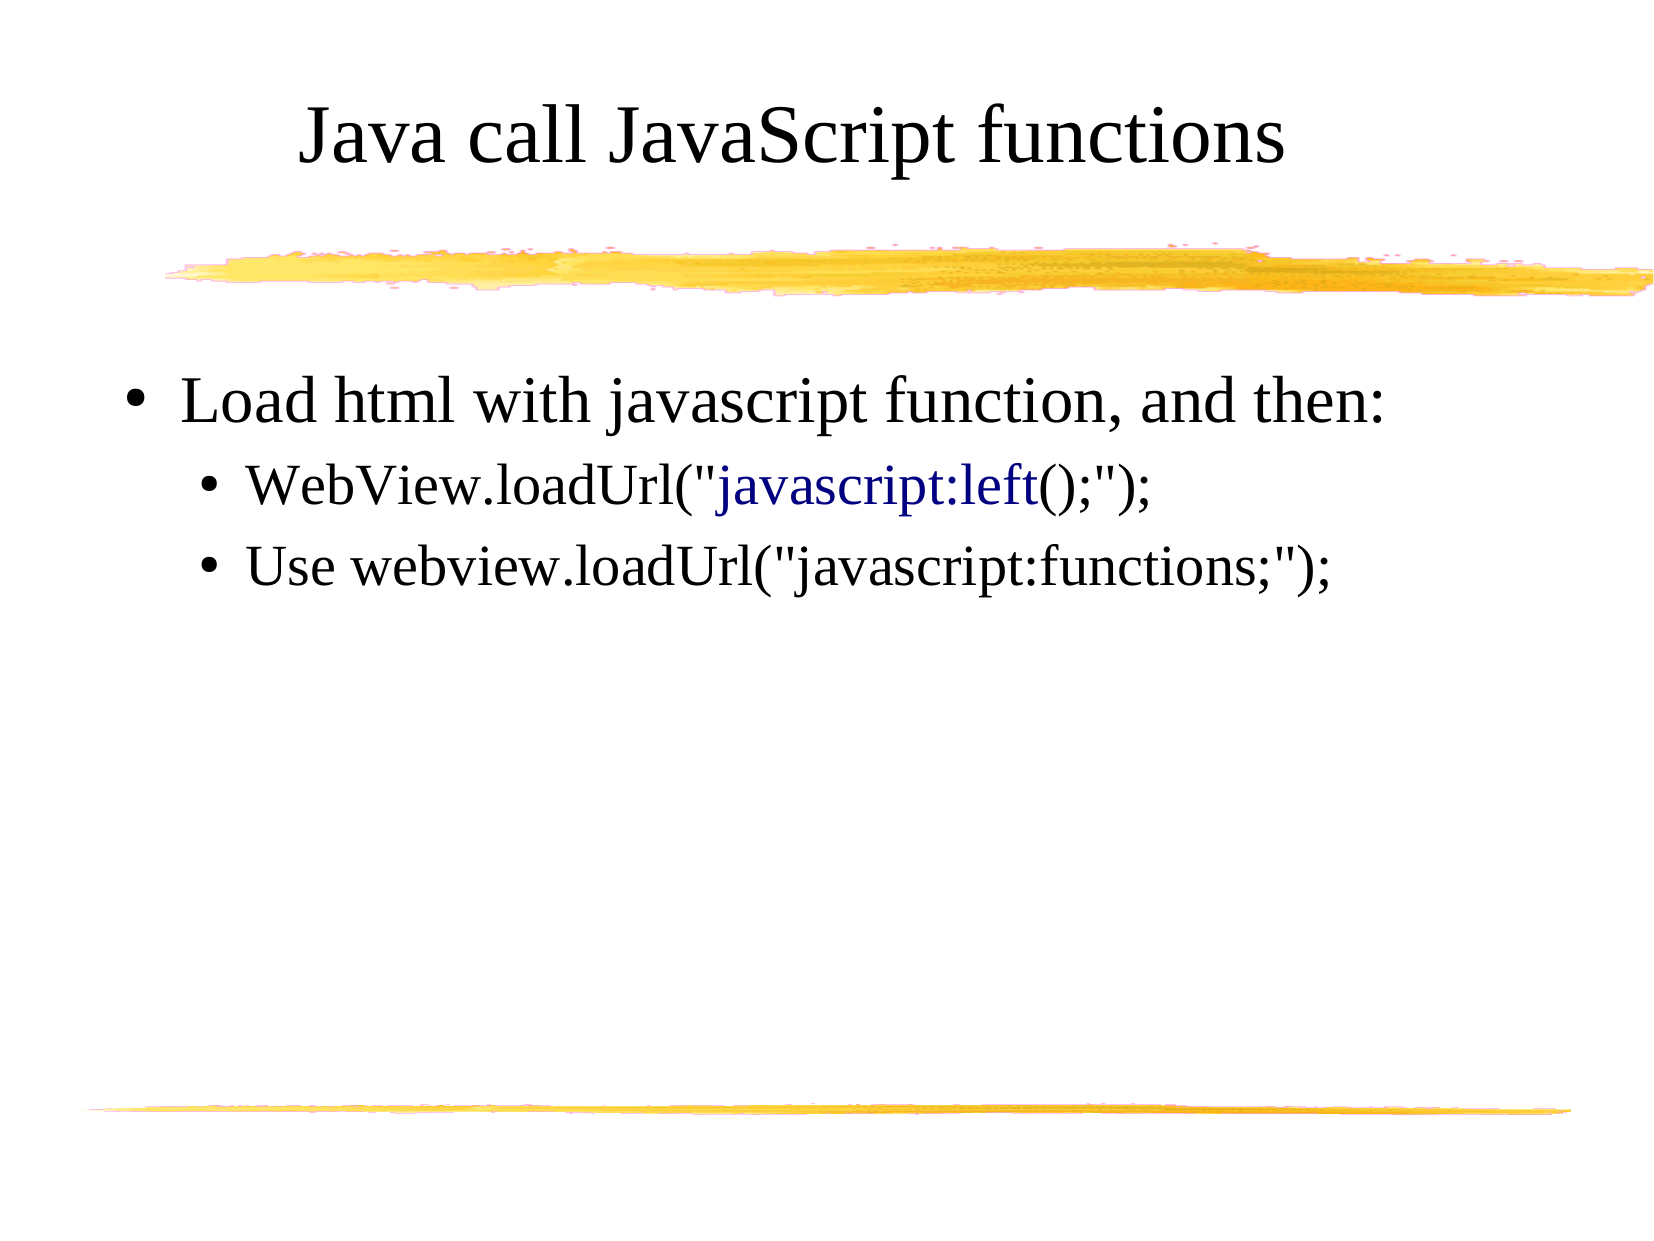

# Java call JavaScript functions
Load html with javascript function, and then:
WebView.loadUrl("javascript:left();");
Use webview.loadUrl("javascript:functions;");